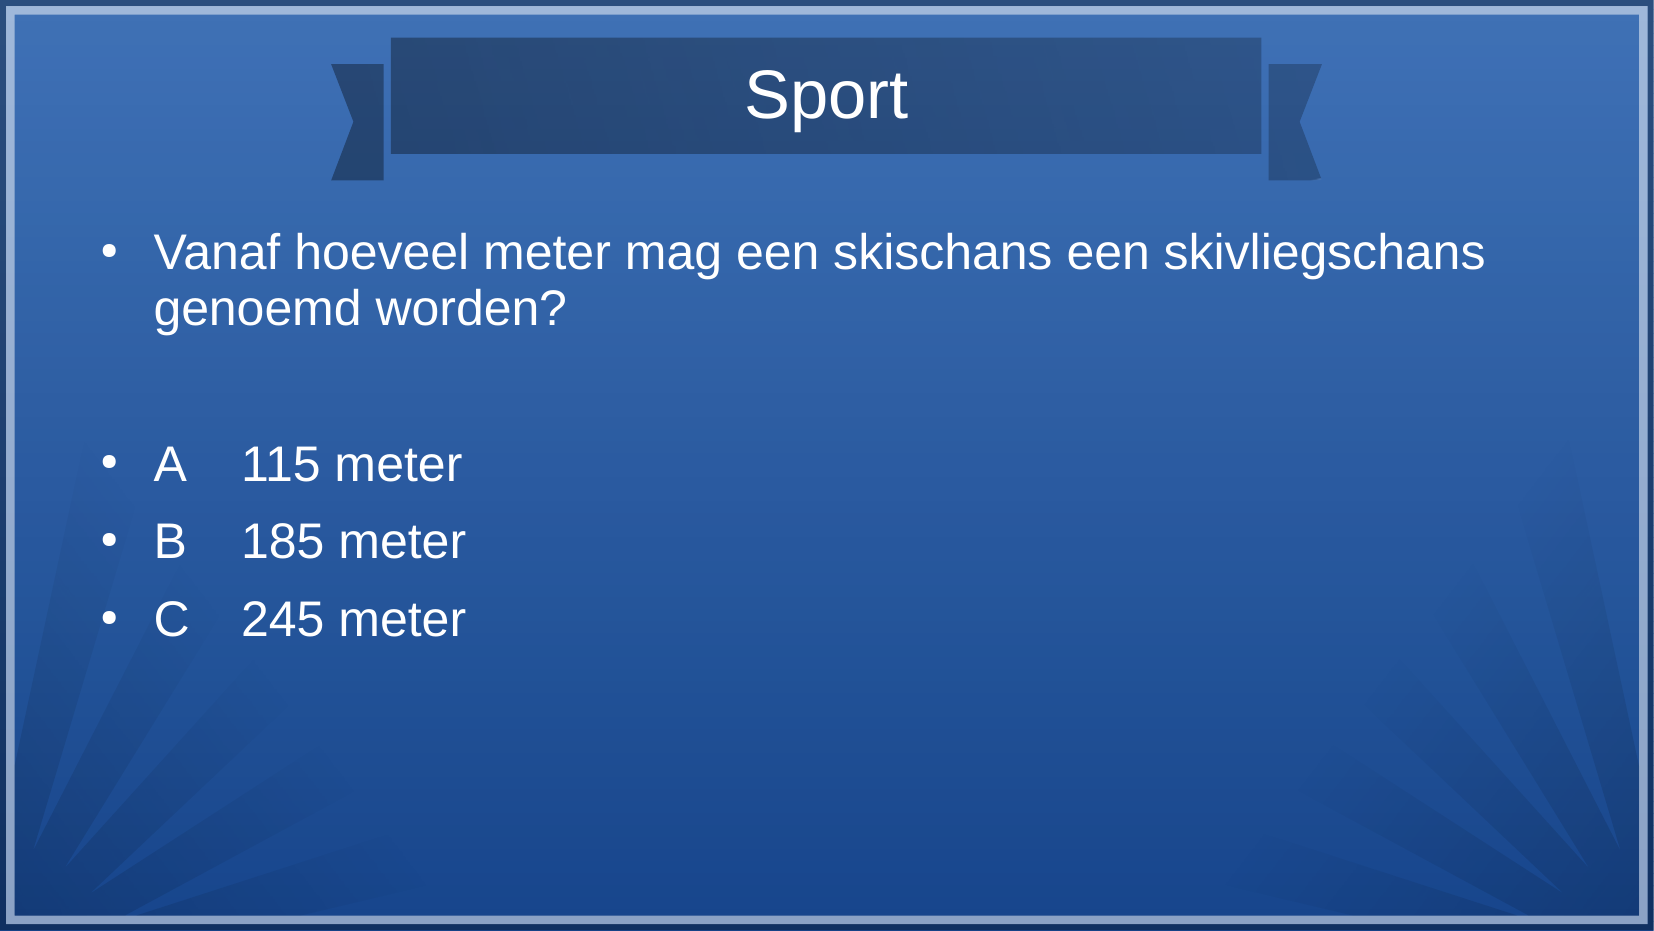

# Sport
Vanaf hoeveel meter mag een skischans een skivliegschans genoemd worden?
A	 115 meter
B 	 185 meter
C	 245 meter